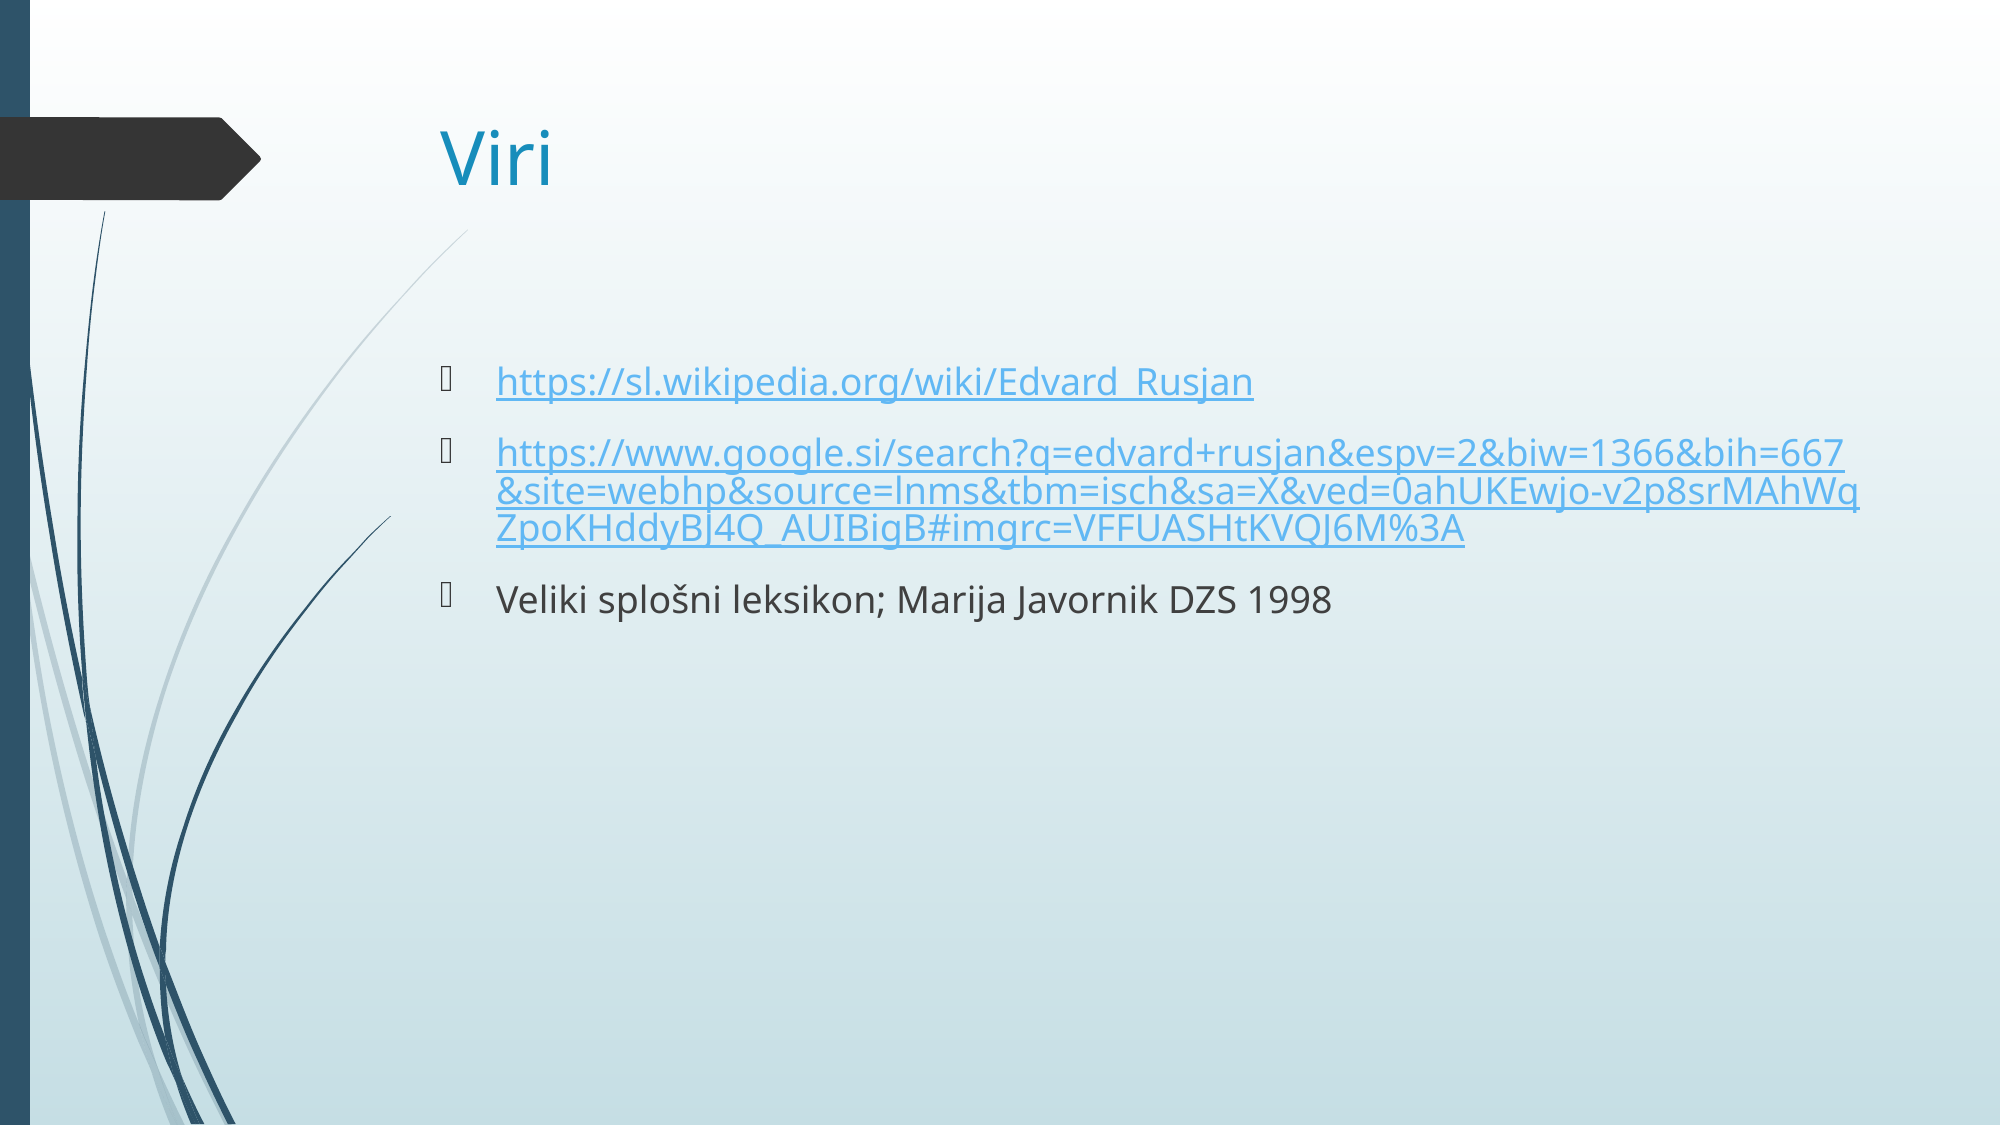

# Viri
https://sl.wikipedia.org/wiki/Edvard_Rusjan
https://www.google.si/search?q=edvard+rusjan&espv=2&biw=1366&bih=667&site=webhp&source=lnms&tbm=isch&sa=X&ved=0ahUKEwjo-v2p8srMAhWqZpoKHddyBJ4Q_AUIBigB#imgrc=VFFUASHtKVQJ6M%3A
Veliki splošni leksikon; Marija Javornik DZS 1998